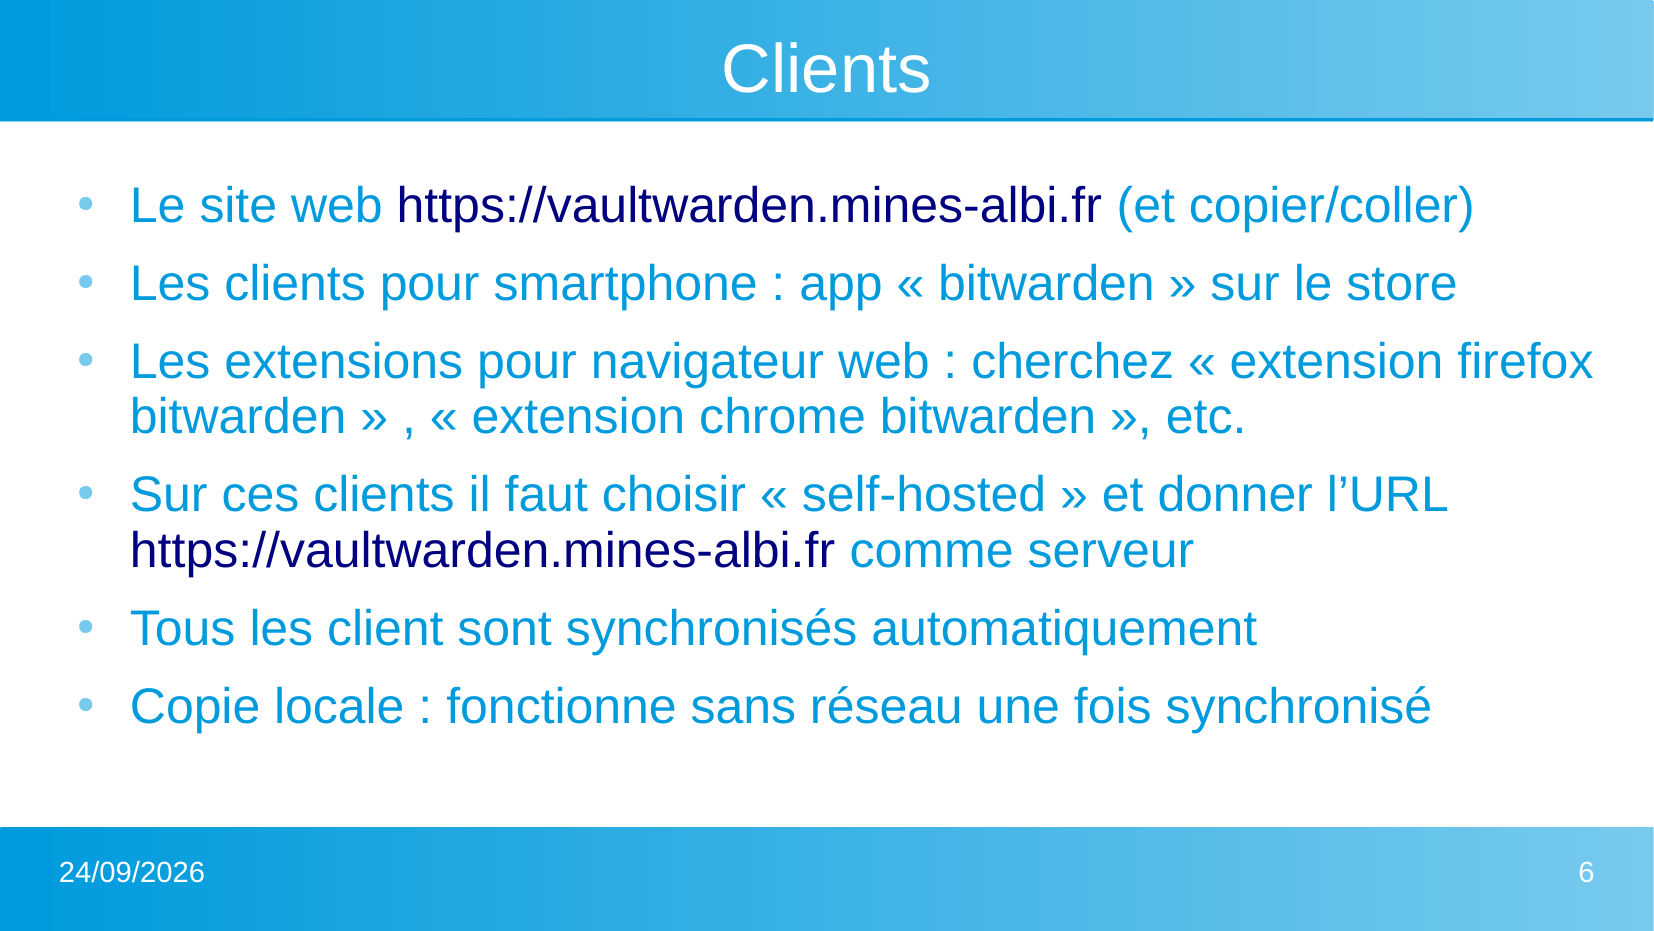

# Clients
Le site web https://vaultwarden.mines-albi.fr (et copier/coller)
Les clients pour smartphone : app « bitwarden » sur le store
Les extensions pour navigateur web : cherchez « extension firefox bitwarden » , « extension chrome bitwarden », etc.
Sur ces clients il faut choisir « self-hosted » et donner l’URL https://vaultwarden.mines-albi.fr comme serveur
Tous les client sont synchronisés automatiquement
Copie locale : fonctionne sans réseau une fois synchronisé
6